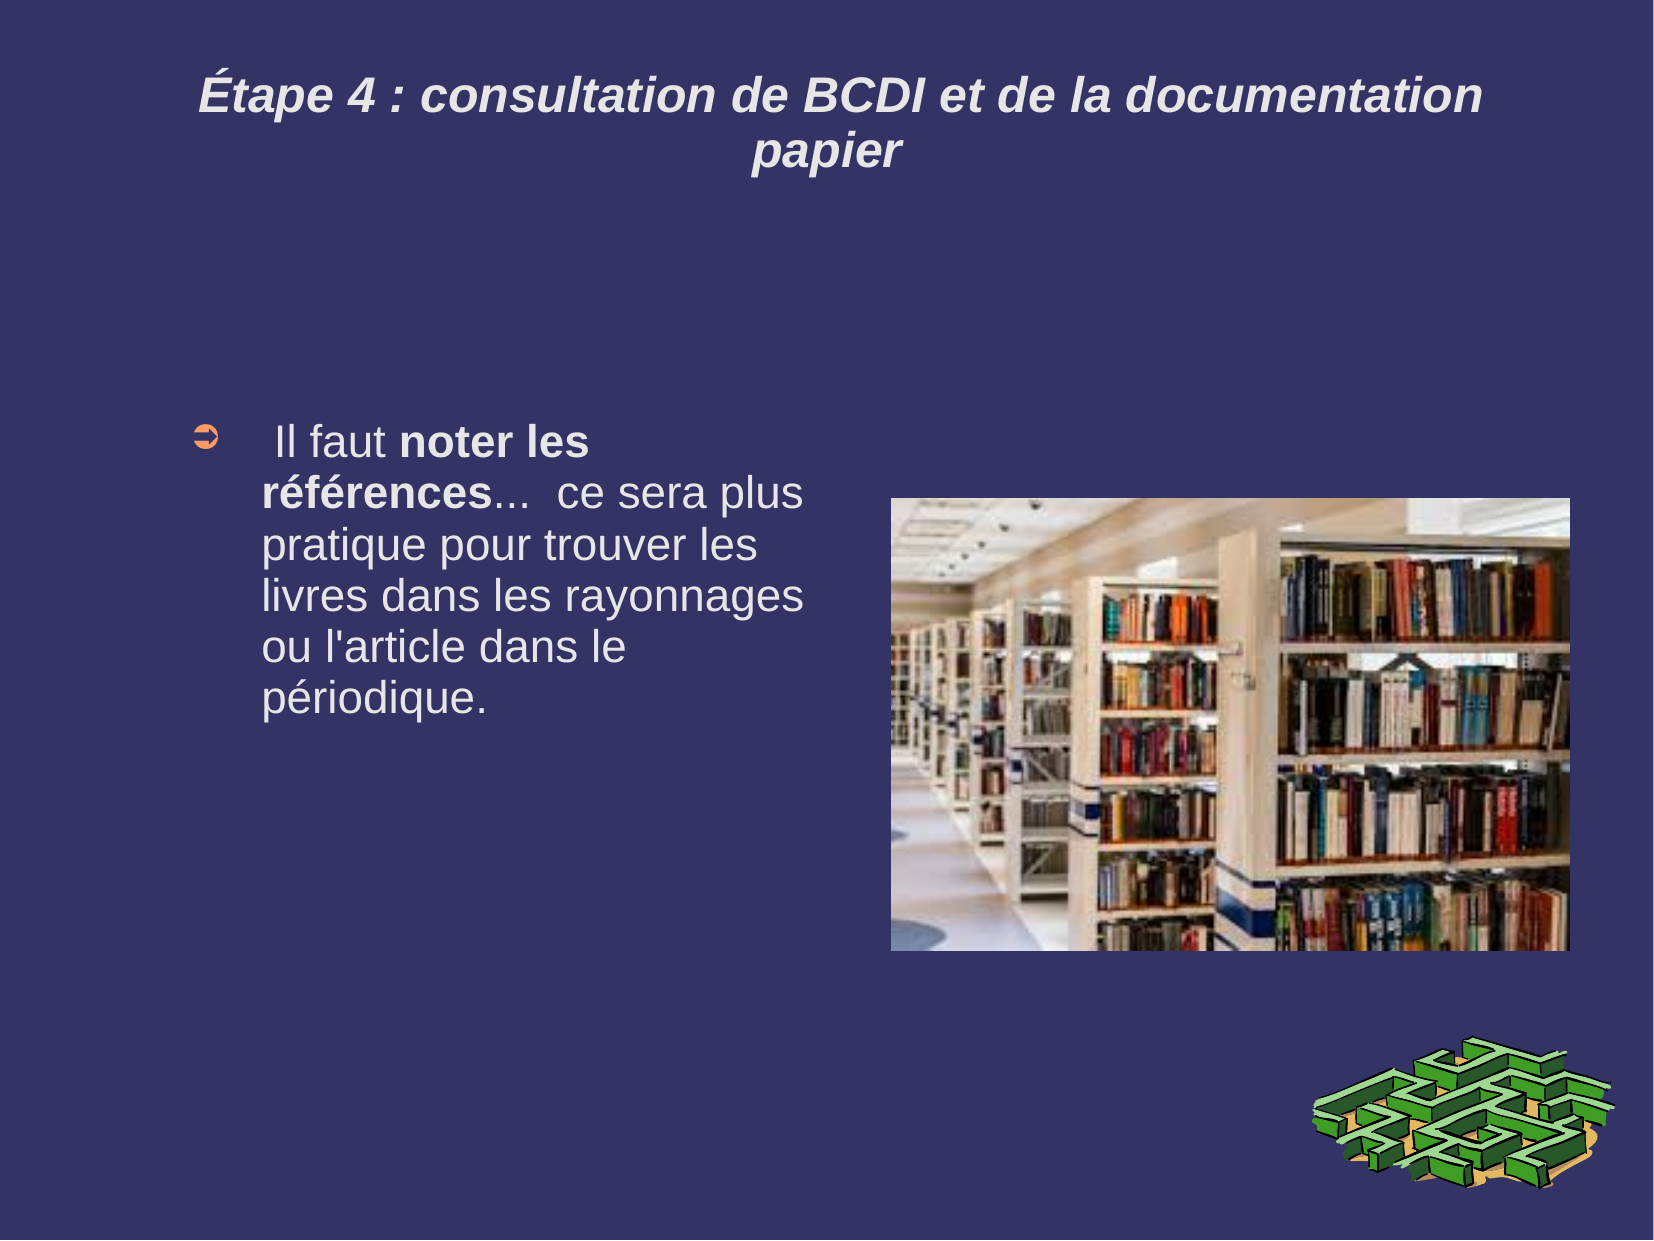

# Étape 4 : consultation de BCDI et de la documentation papier
 Il faut noter les références... ce sera plus pratique pour trouver les livres dans les rayonnages ou l'article dans le périodique.